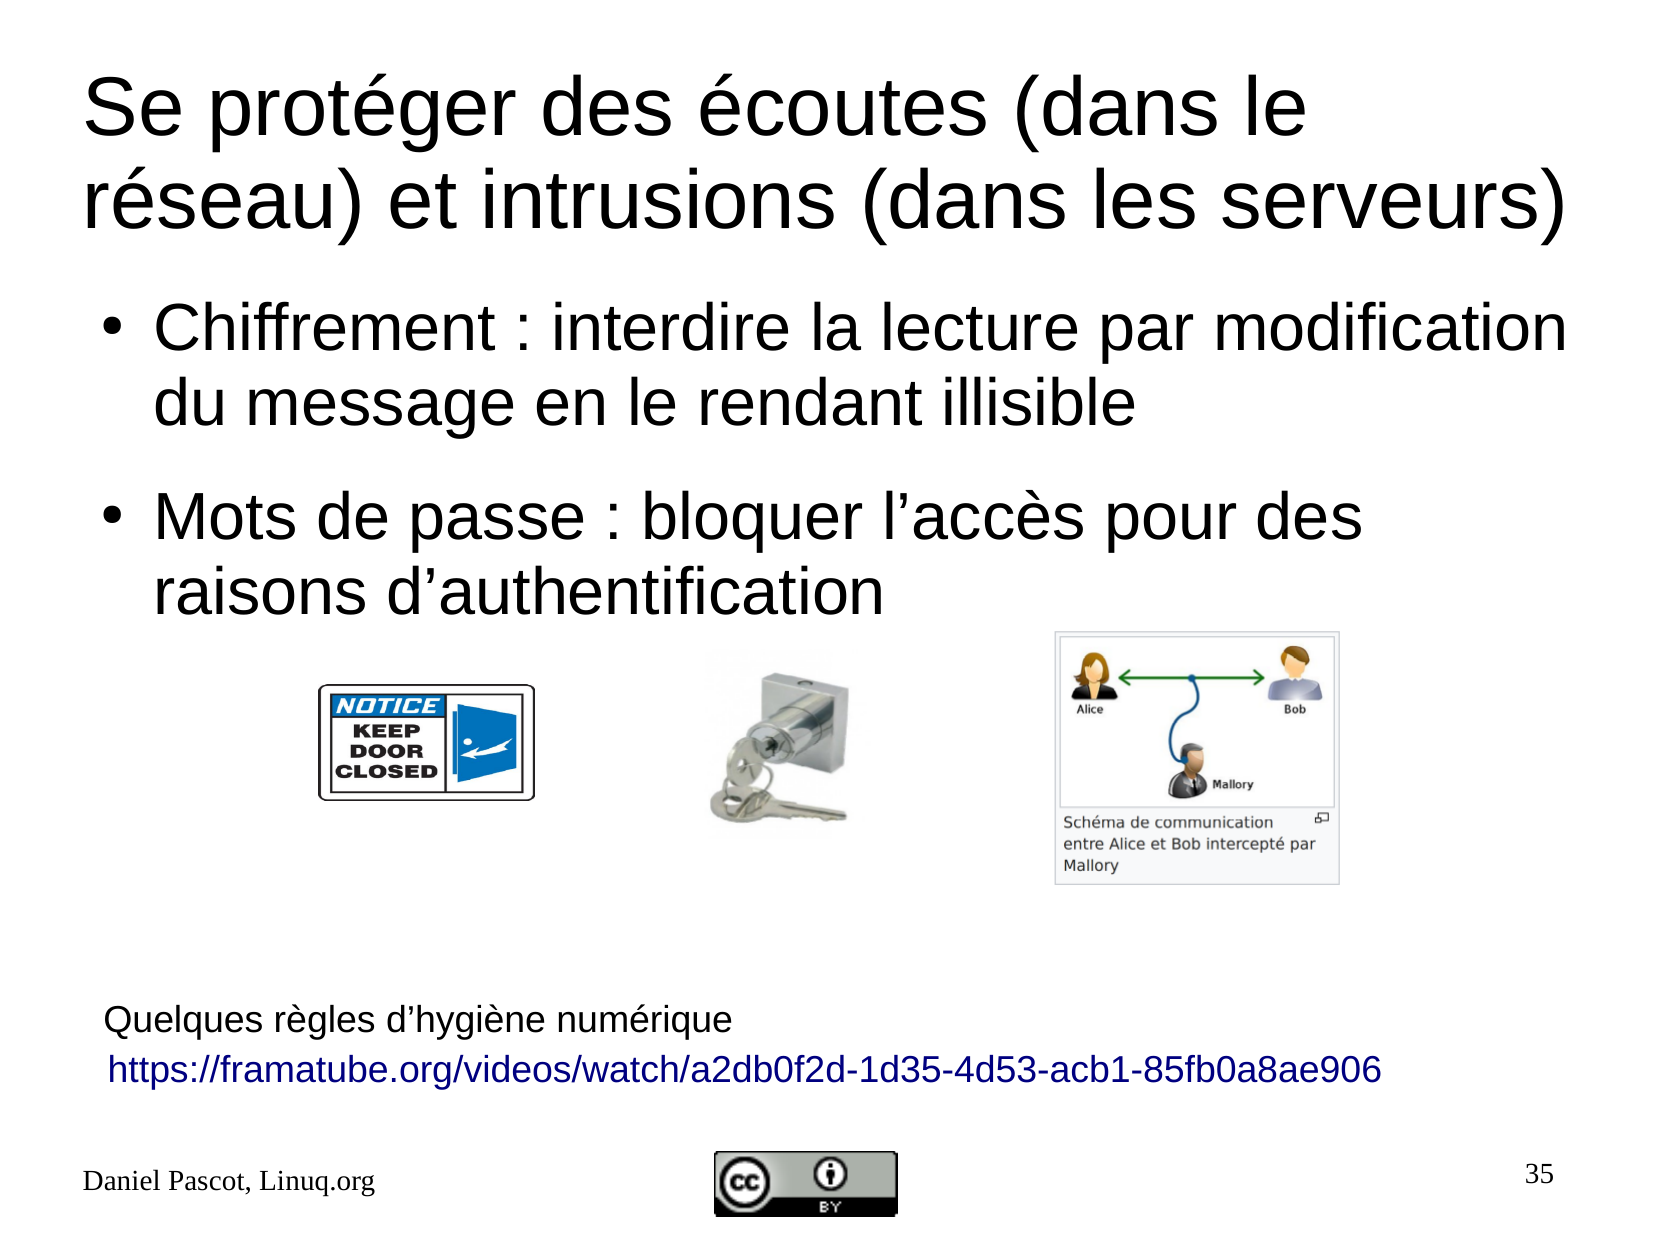

# Se protéger des écoutes (dans le réseau) et intrusions (dans les serveurs)
Chiffrement : interdire la lecture par modification du message en le rendant illisible
Mots de passe : bloquer l’accès pour des raisons d’authentification
Quelques règles d’hygiène numérique
https://framatube.org/videos/watch/a2db0f2d-1d35-4d53-acb1-85fb0a8ae906
35
15-08- 2018